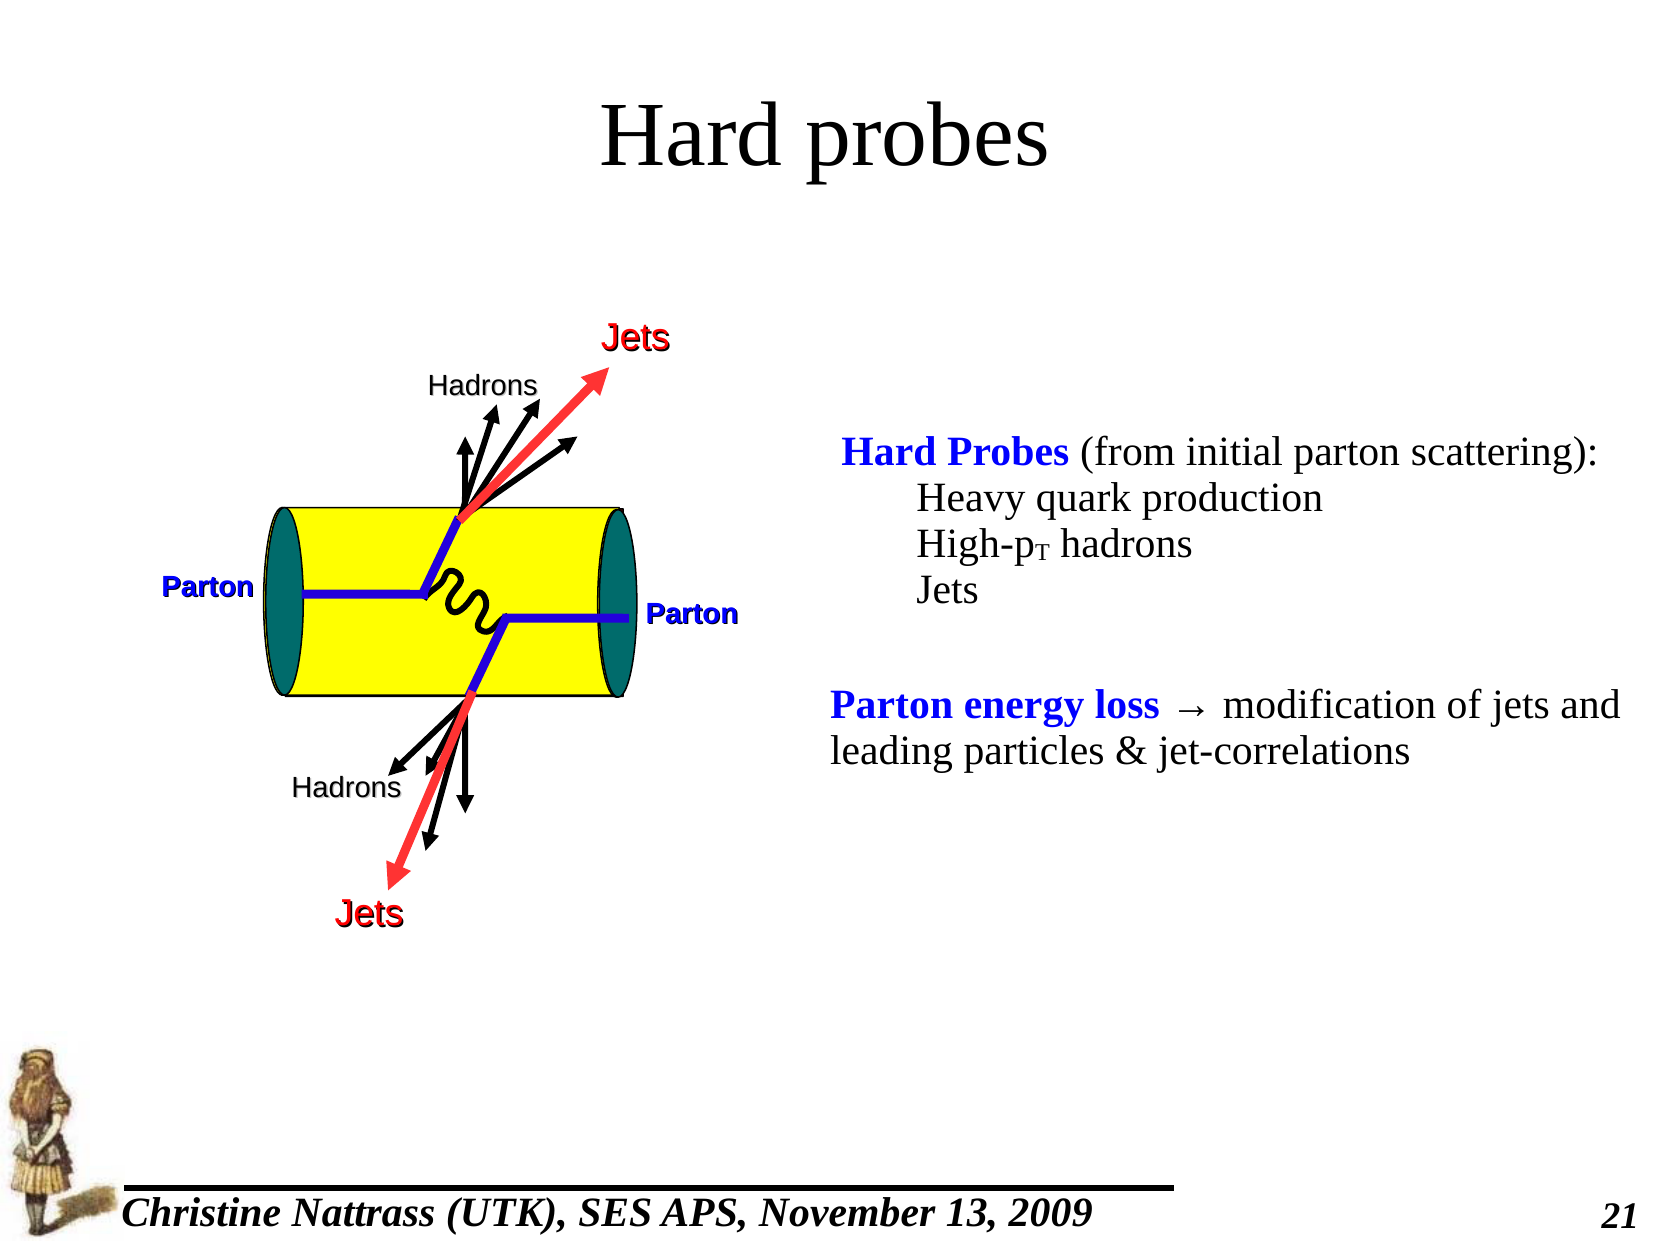

# Hard probes
Jets
Hadrons
Parton
Parton
Hadrons
Jets
ΛΛK0S,Ξ+,Ξ-...
ΛΛK0S,Ξ+,Ξ-...
Hard Probes (from initial parton scattering):
	Heavy quark production
	High-pT hadrons
	Jets
Parton energy loss → modification of jets and leading particles & jet-correlations